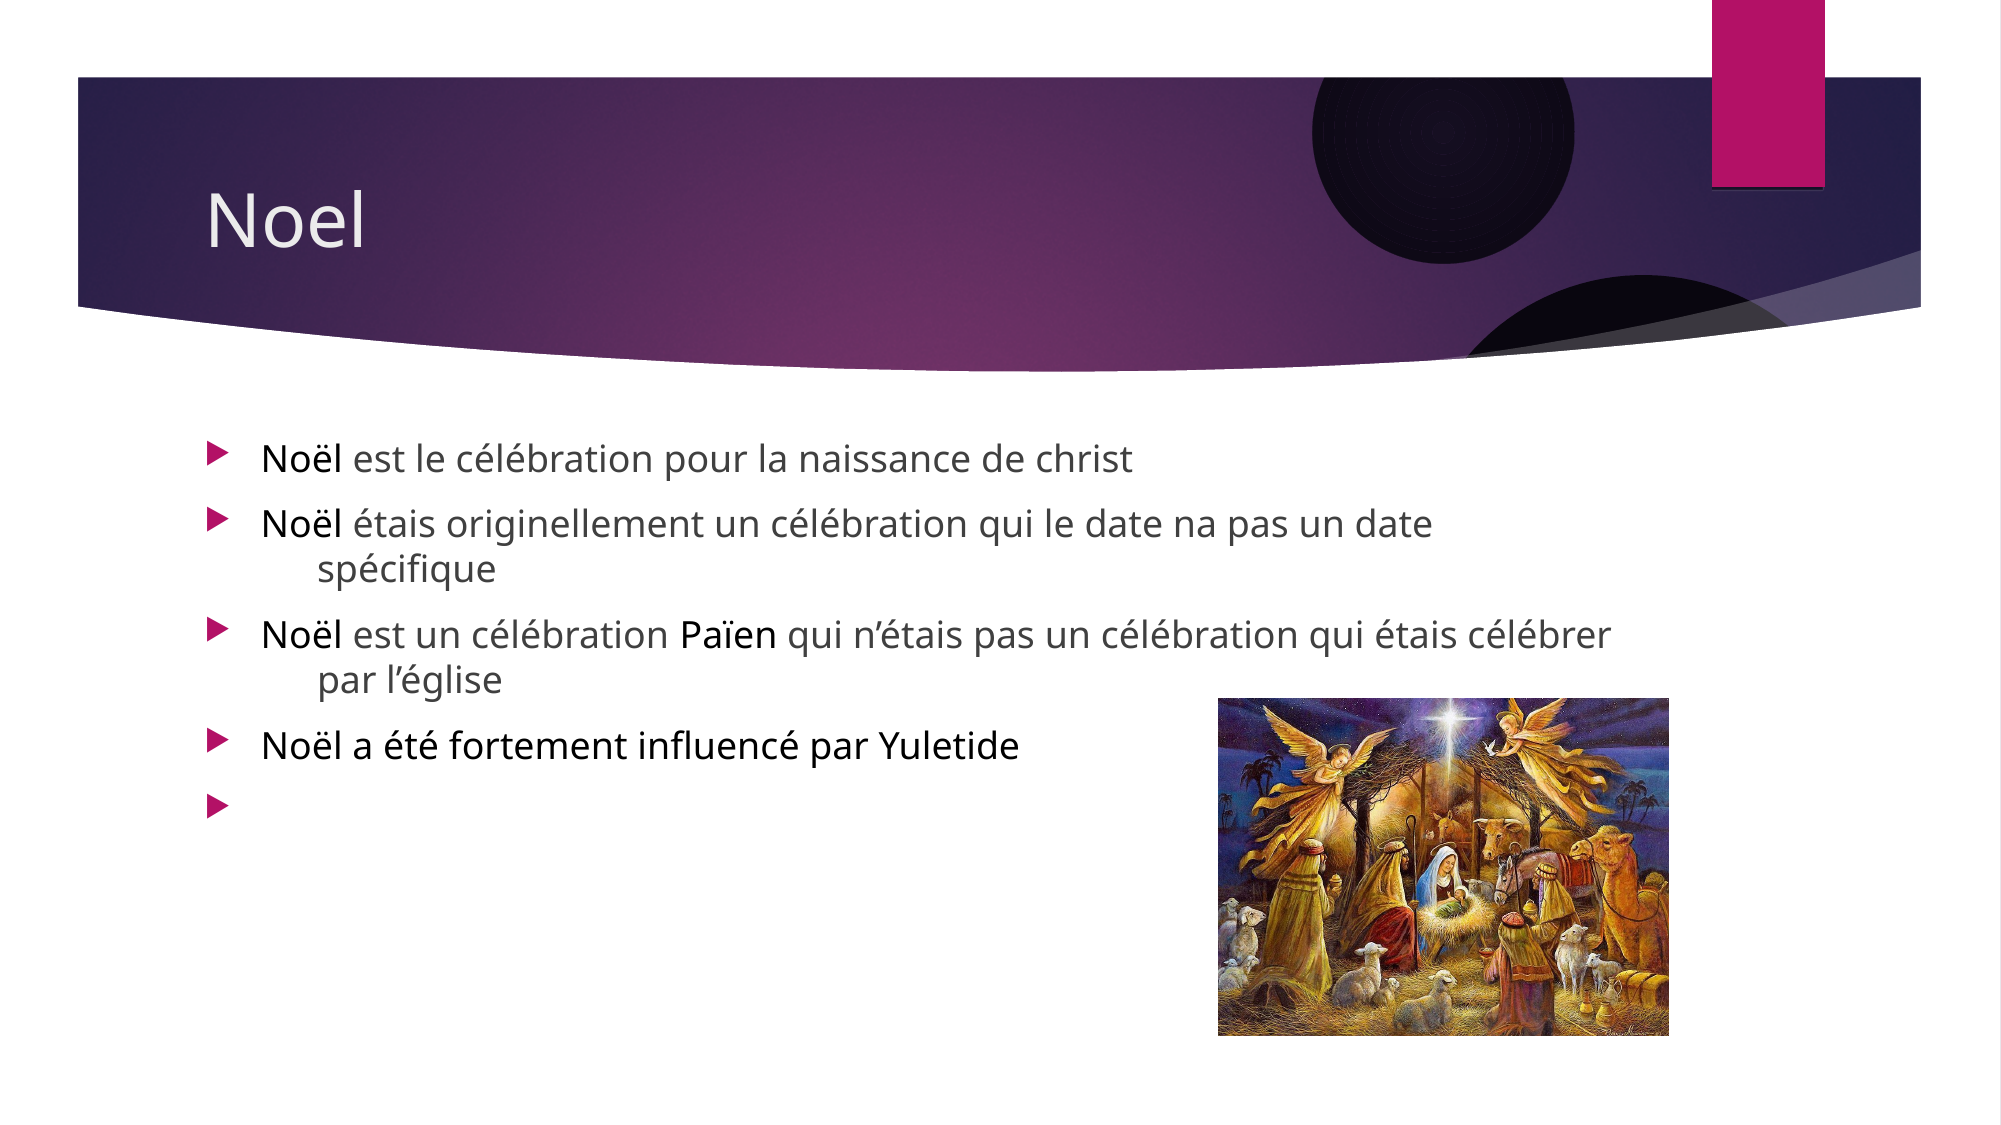

# Noel
Noël est le célébration pour la naissance de christ
Noël étais originellement un célébration qui le date na pas un date spécifique
Noël est un célébration Païen qui n’étais pas un célébration qui étais célébrer par l’église
Noël a été fortement influencé par Yuletide